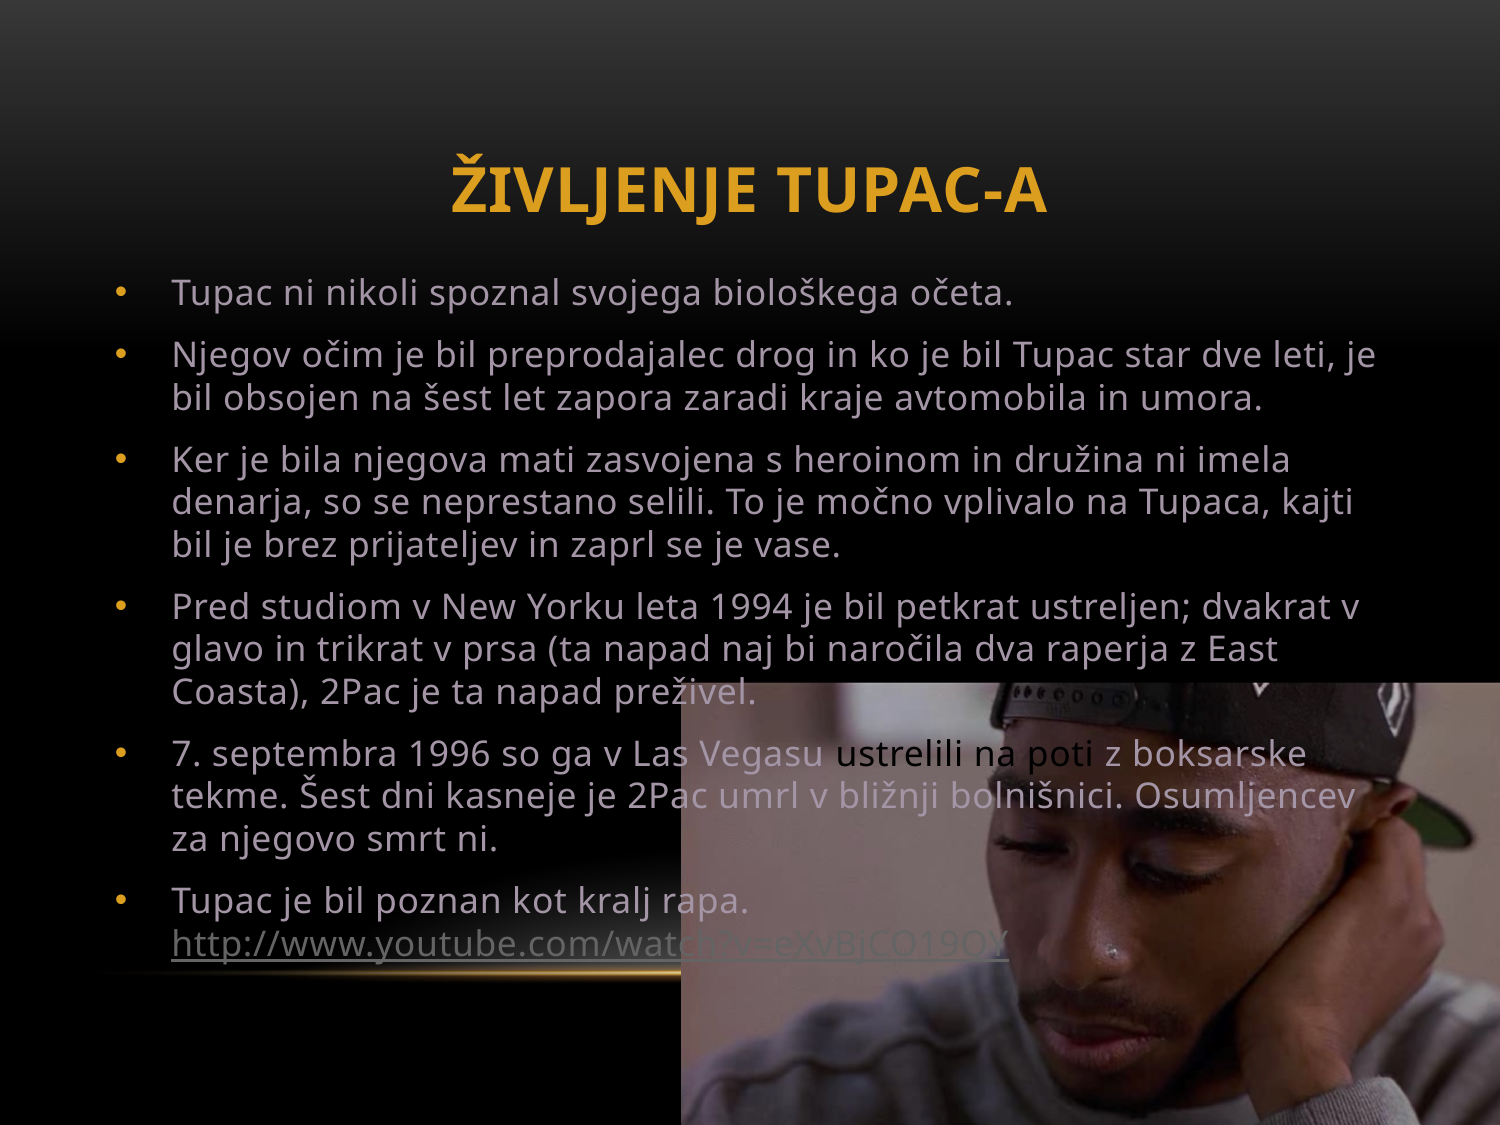

# ŽIVLJENJE TUPAC-A
Tupac ni nikoli spoznal svojega biološkega očeta.
Njegov očim je bil preprodajalec drog in ko je bil Tupac star dve leti, je bil obsojen na šest let zapora zaradi kraje avtomobila in umora.
Ker je bila njegova mati zasvojena s heroinom in družina ni imela denarja, so se neprestano selili. To je močno vplivalo na Tupaca, kajti bil je brez prijateljev in zaprl se je vase.
Pred studiom v New Yorku leta 1994 je bil petkrat ustreljen; dvakrat v glavo in trikrat v prsa (ta napad naj bi naročila dva raperja z East Coasta), 2Pac je ta napad preživel.
7. septembra 1996 so ga v Las Vegasu ustrelili na poti z boksarske tekme. Šest dni kasneje je 2Pac umrl v bližnji bolnišnici. Osumljencev za njegovo smrt ni.
Tupac je bil poznan kot kralj rapa. http://www.youtube.com/watch?v=eXvBjCO19QY